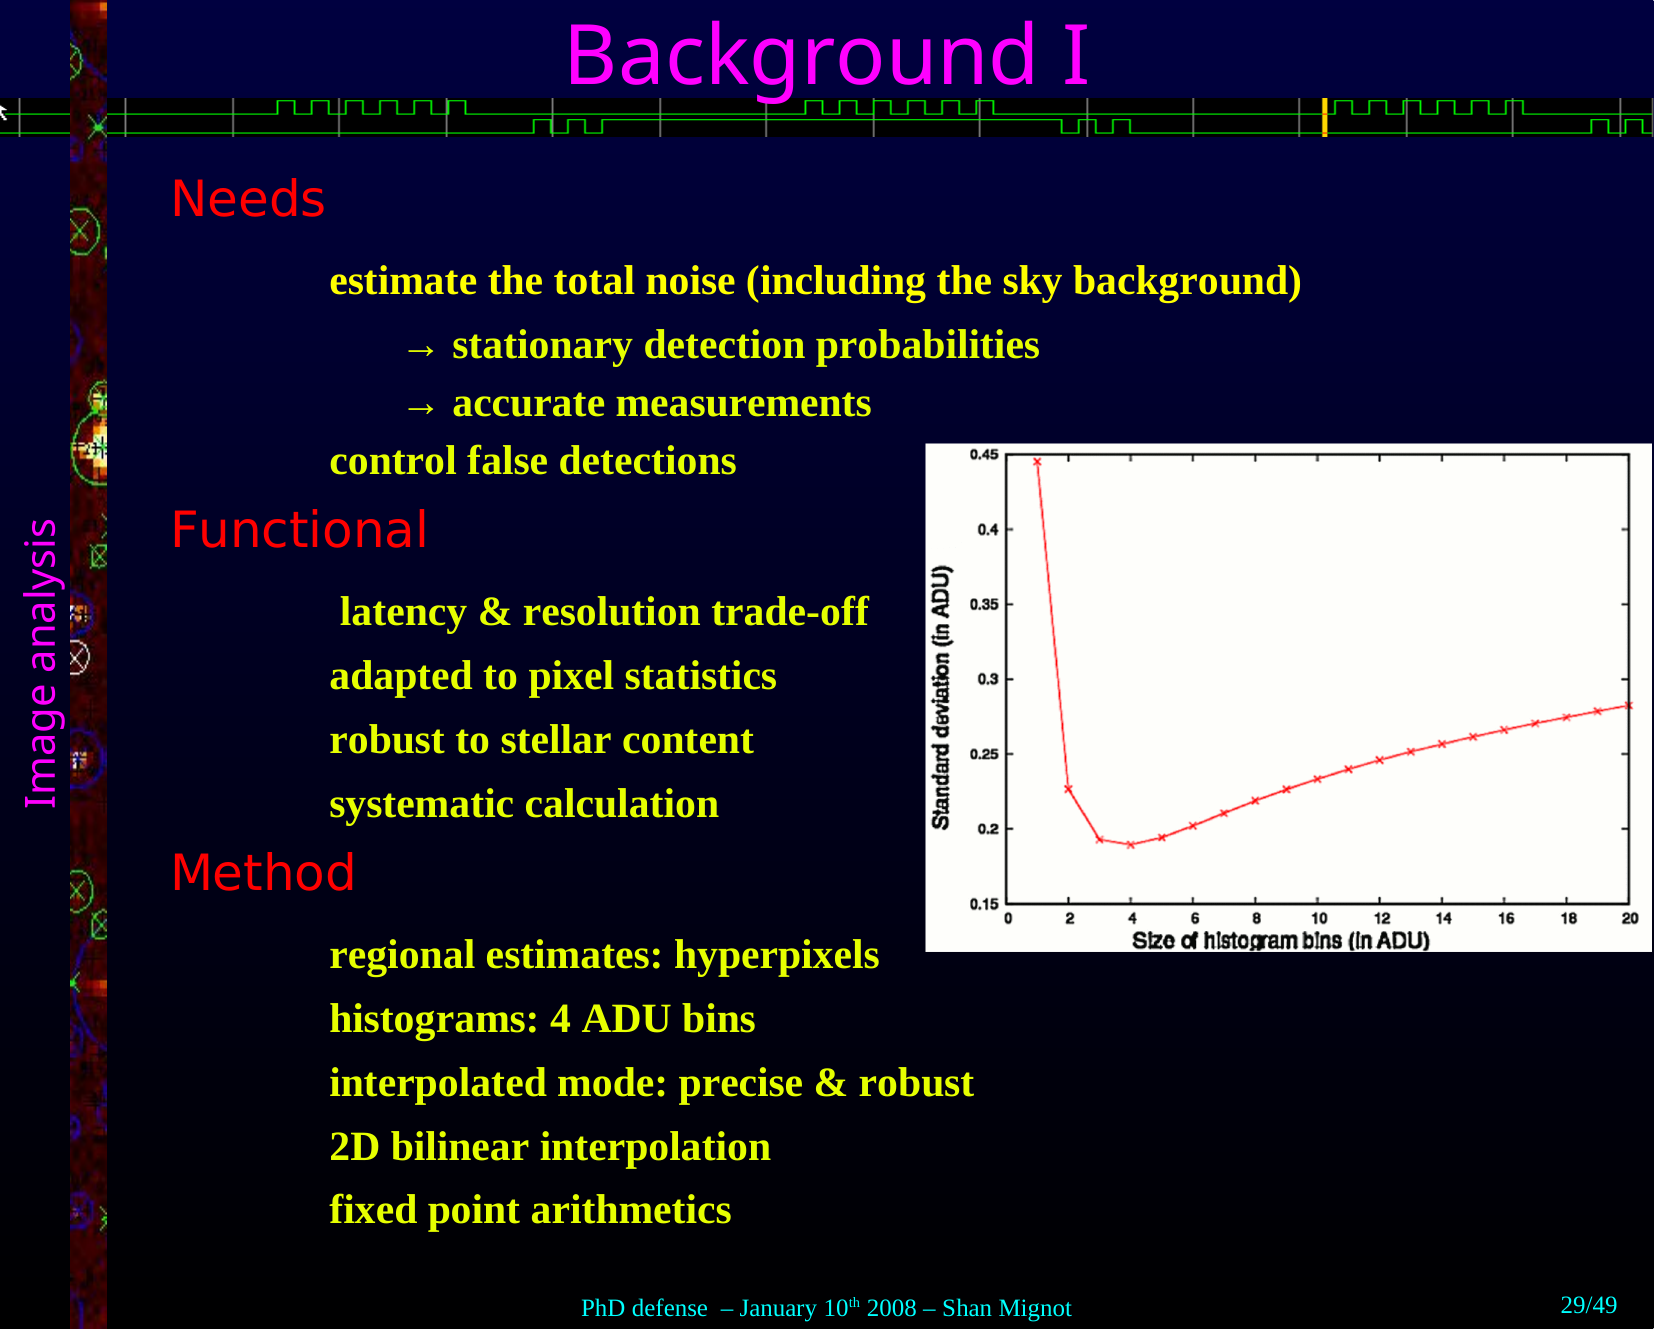

# Background I
Needs
estimate the total noise (including the sky background)
→ stationary detection probabilities
→ accurate measurements
control false detections
Functional
 latency & resolution trade-off
adapted to pixel statistics
robust to stellar content
systematic calculation
Method
regional estimates: hyperpixels
histograms: 4 ADU bins
interpolated mode: precise & robust
2D bilinear interpolation
fixed point arithmetics
Image analysis
PhD defense – January 10th 2008 – Shan Mignot